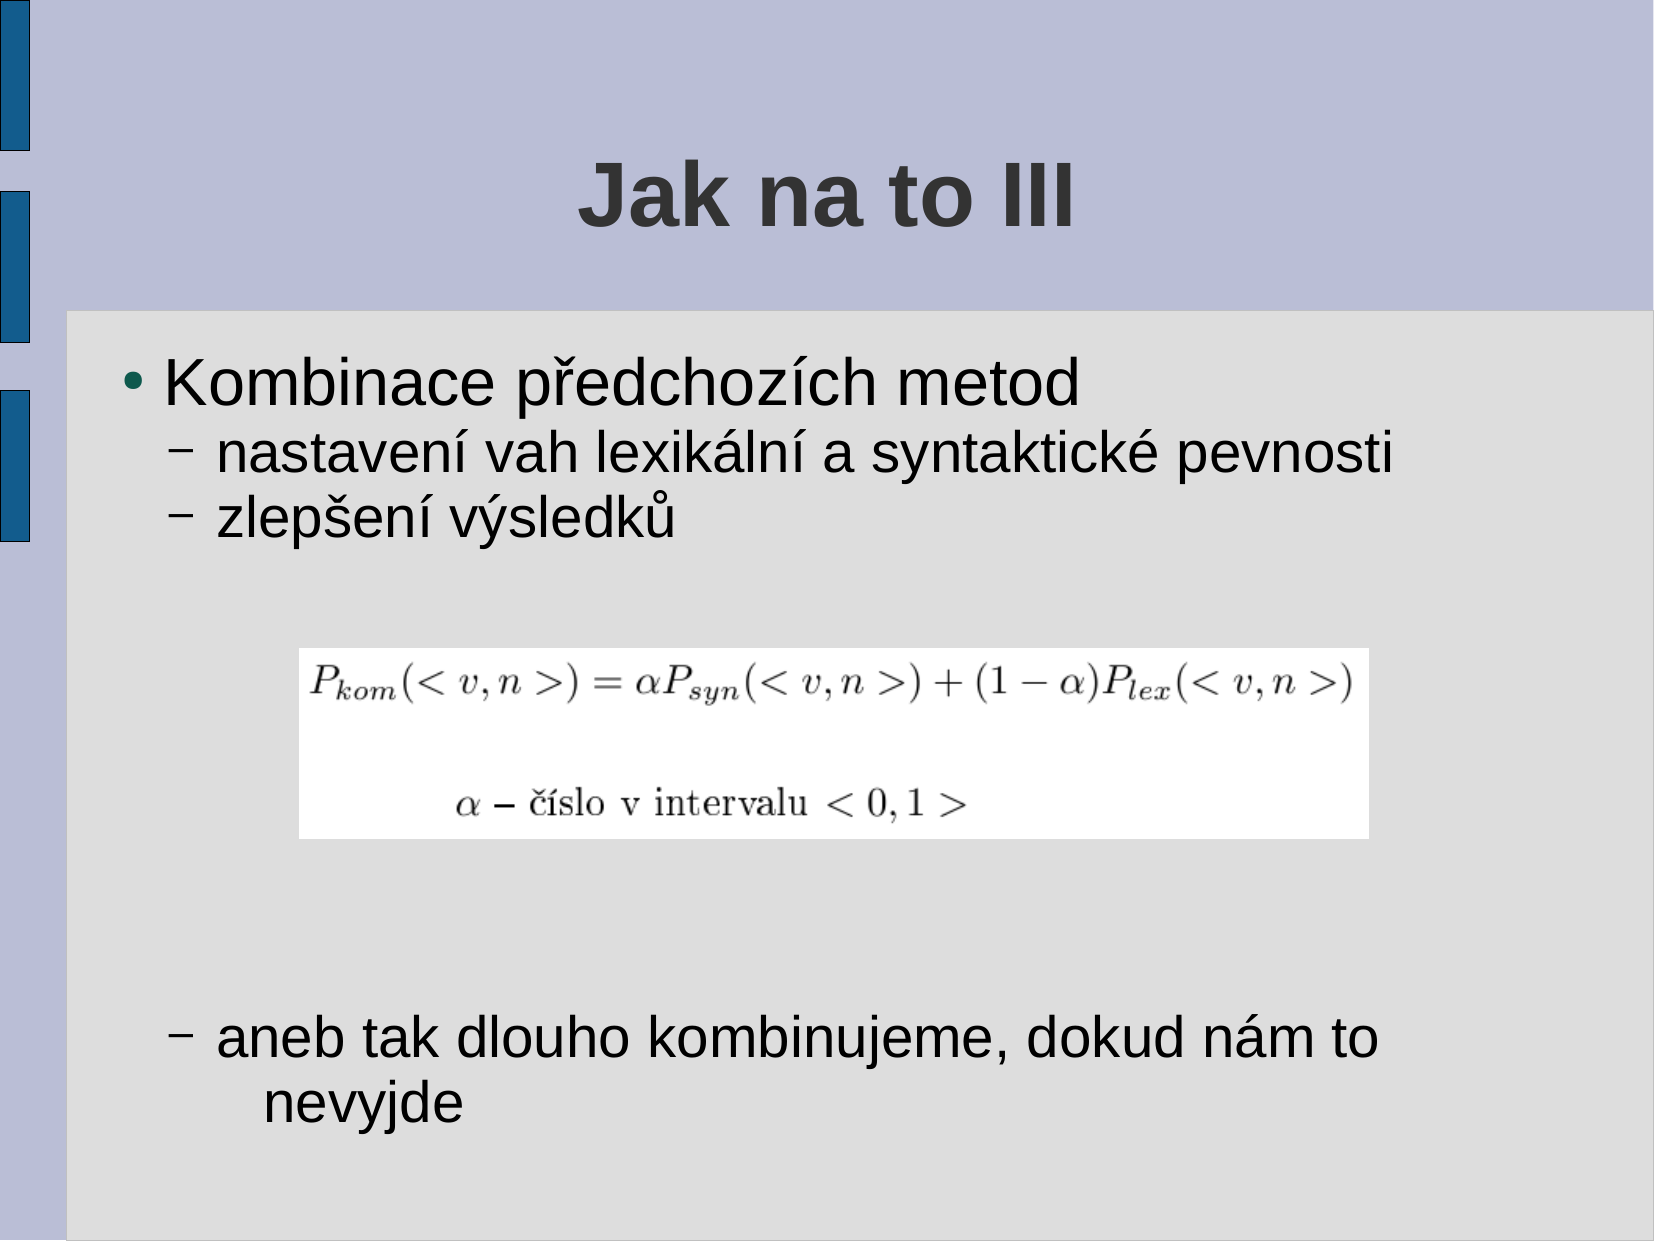

# Jak na to III
 Kombinace předchozích metod
nastavení vah lexikální a syntaktické pevnosti
zlepšení výsledků
aneb tak dlouho kombinujeme, dokud nám to nevyjde